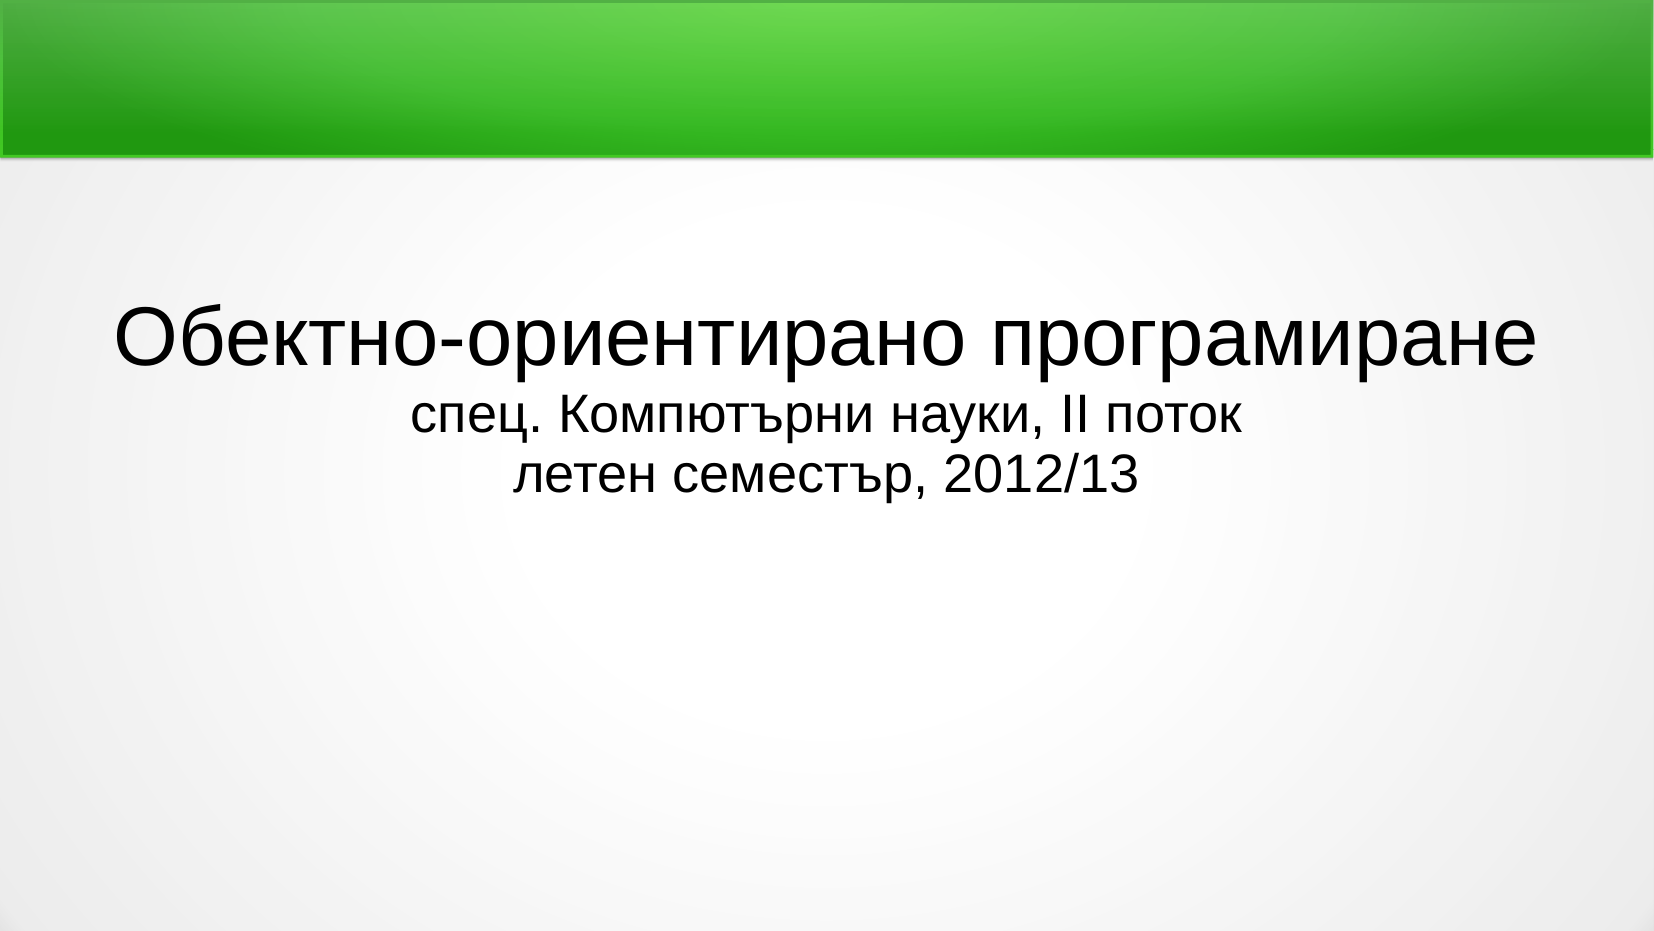

# Обектно-ориентирано програмиране
спец. Компютърни науки, II поток
летен семестър, 2012/13